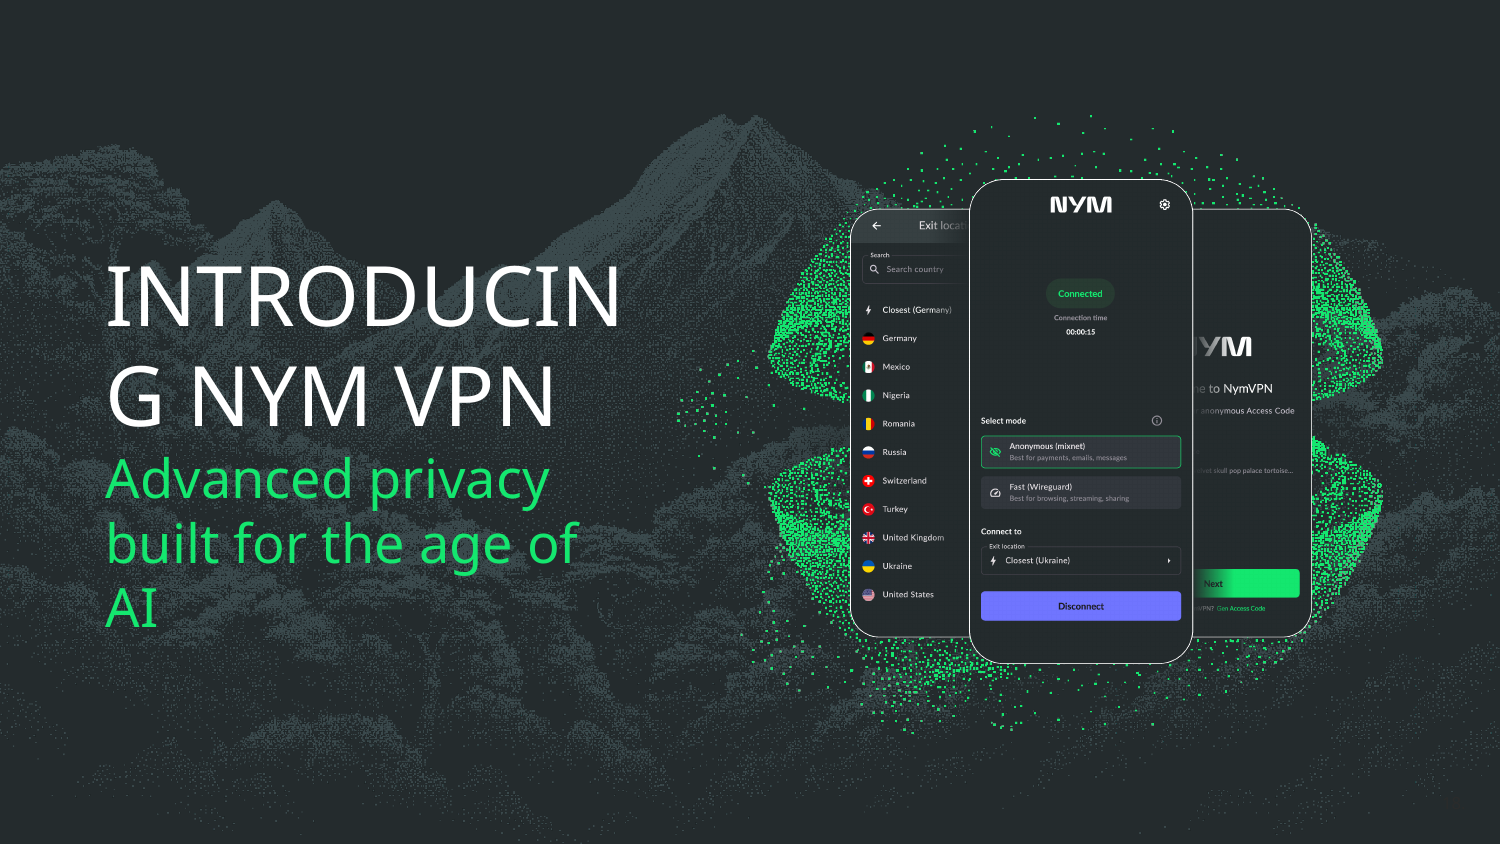

INTRODUCING NYM VPN
Advanced privacy built for the age of AI